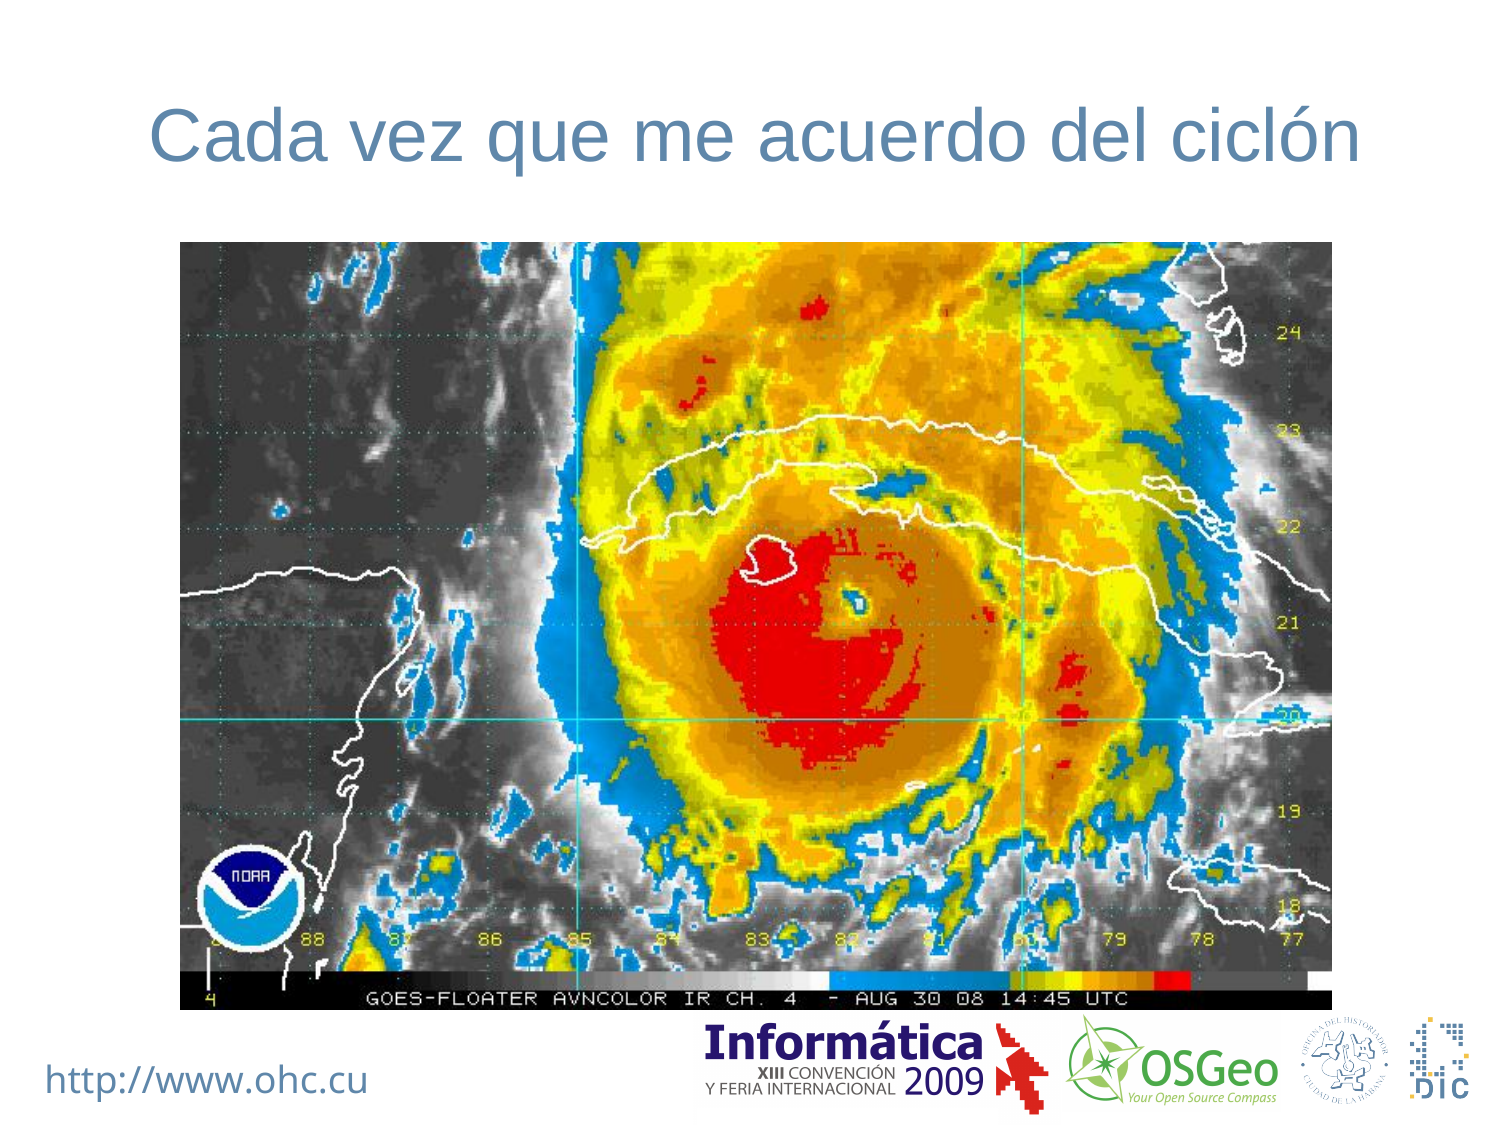

Cada vez que me acuerdo del ciclón
http://www.ohc.cu